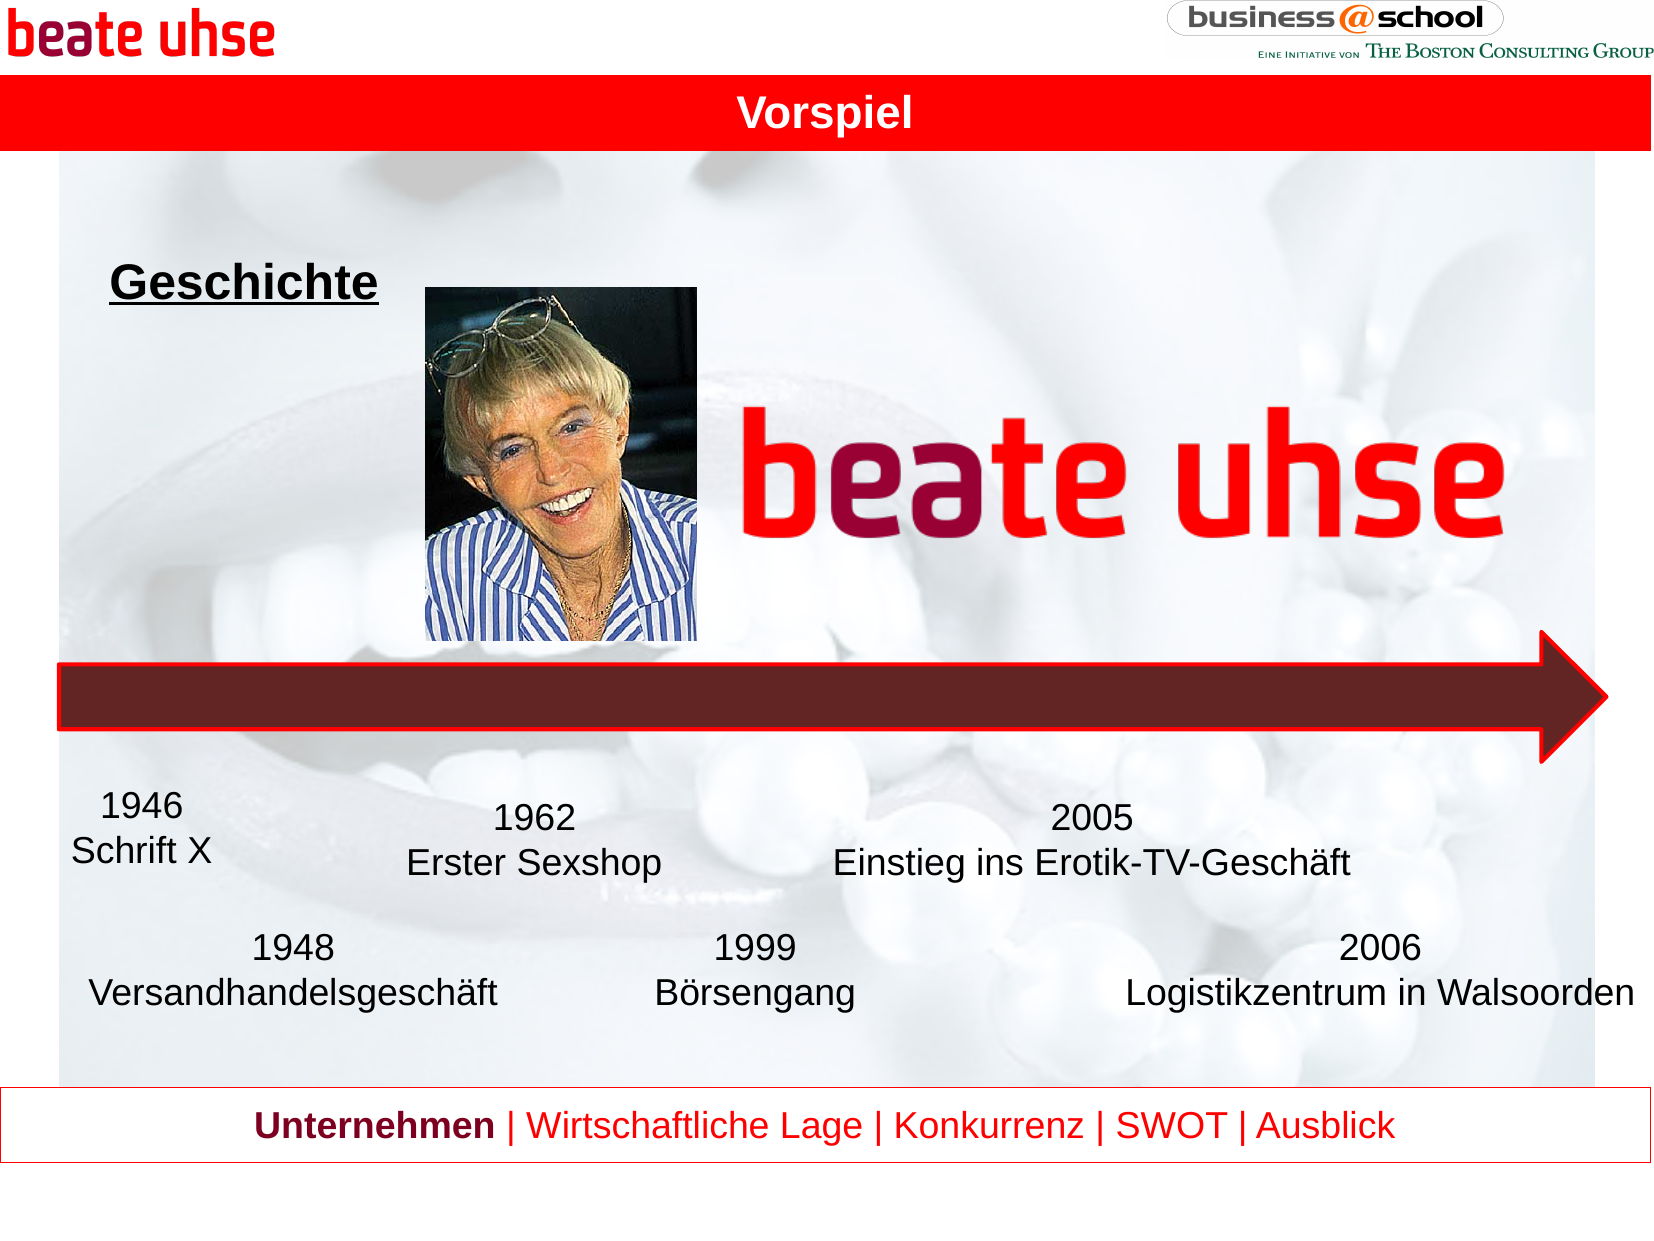

Vorspiel
Geschichte
1946
Schrift X
1962
Erster Sexshop
2005
Einstieg ins Erotik-TV-Geschäft
1948
Versandhandelsgeschäft
1999
Börsengang
2006
Logistikzentrum in Walsoorden
Unternehmen | Wirtschaftliche Lage | Konkurrenz | SWOT | Ausblick
5